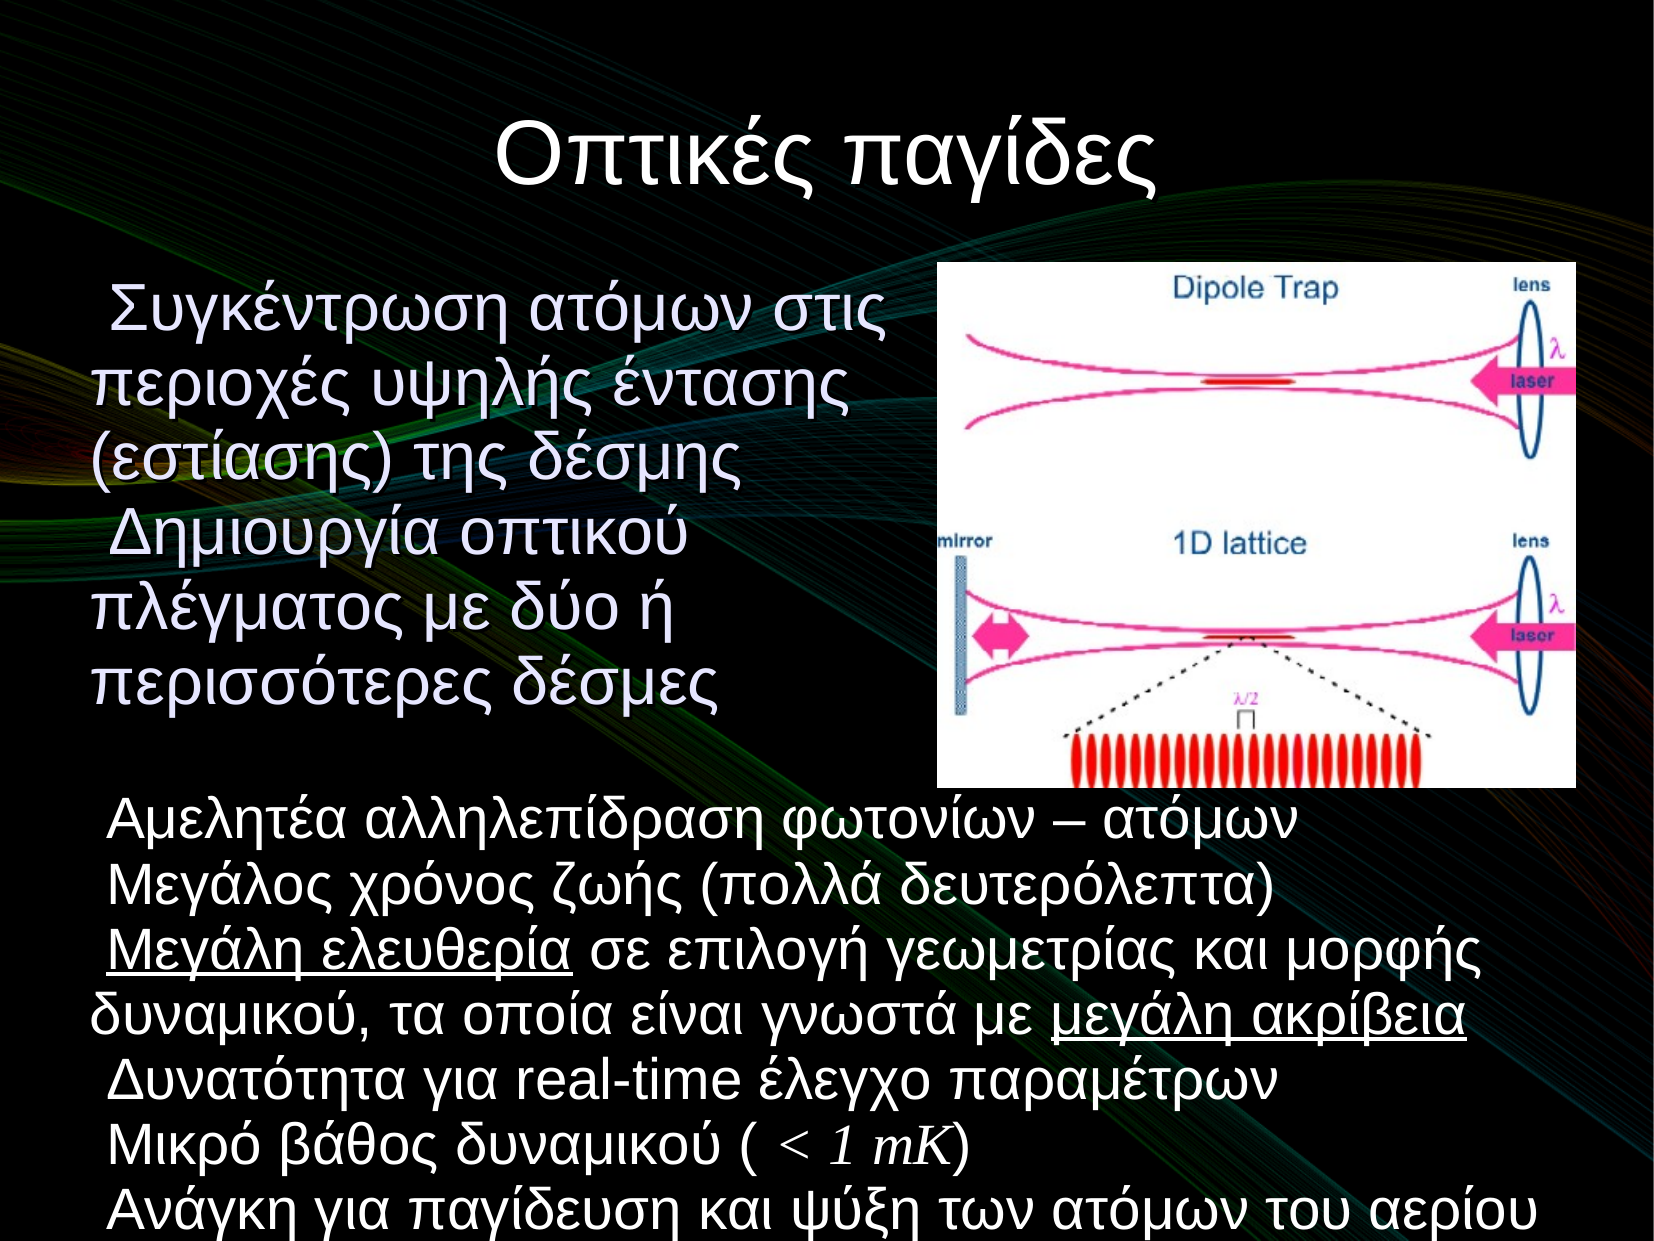

# Οπτικές παγίδες
 Συγκέντρωση ατόμων στις περιοχές υψηλής έντασης (εστίασης) της δέσμης
 Δημιουργία οπτικού πλέγματος με δύο ή περισσότερες δέσμες
 Αμελητέα αλληλεπίδραση φωτονίων – ατόμων
 Μεγάλος χρόνος ζωής (πολλά δευτερόλεπτα)
 Μεγάλη ελευθερία σε επιλογή γεωμετρίας και μορφής δυναμικού, τα οποία είναι γνωστά με μεγάλη ακρίβεια
 Δυνατότητα για real-time έλεγχο παραμέτρων
 Μικρό βάθος δυναμικού ( < 1 mK)
 Ανάγκη για παγίδευση και ψύξη των ατόμων του αερίου